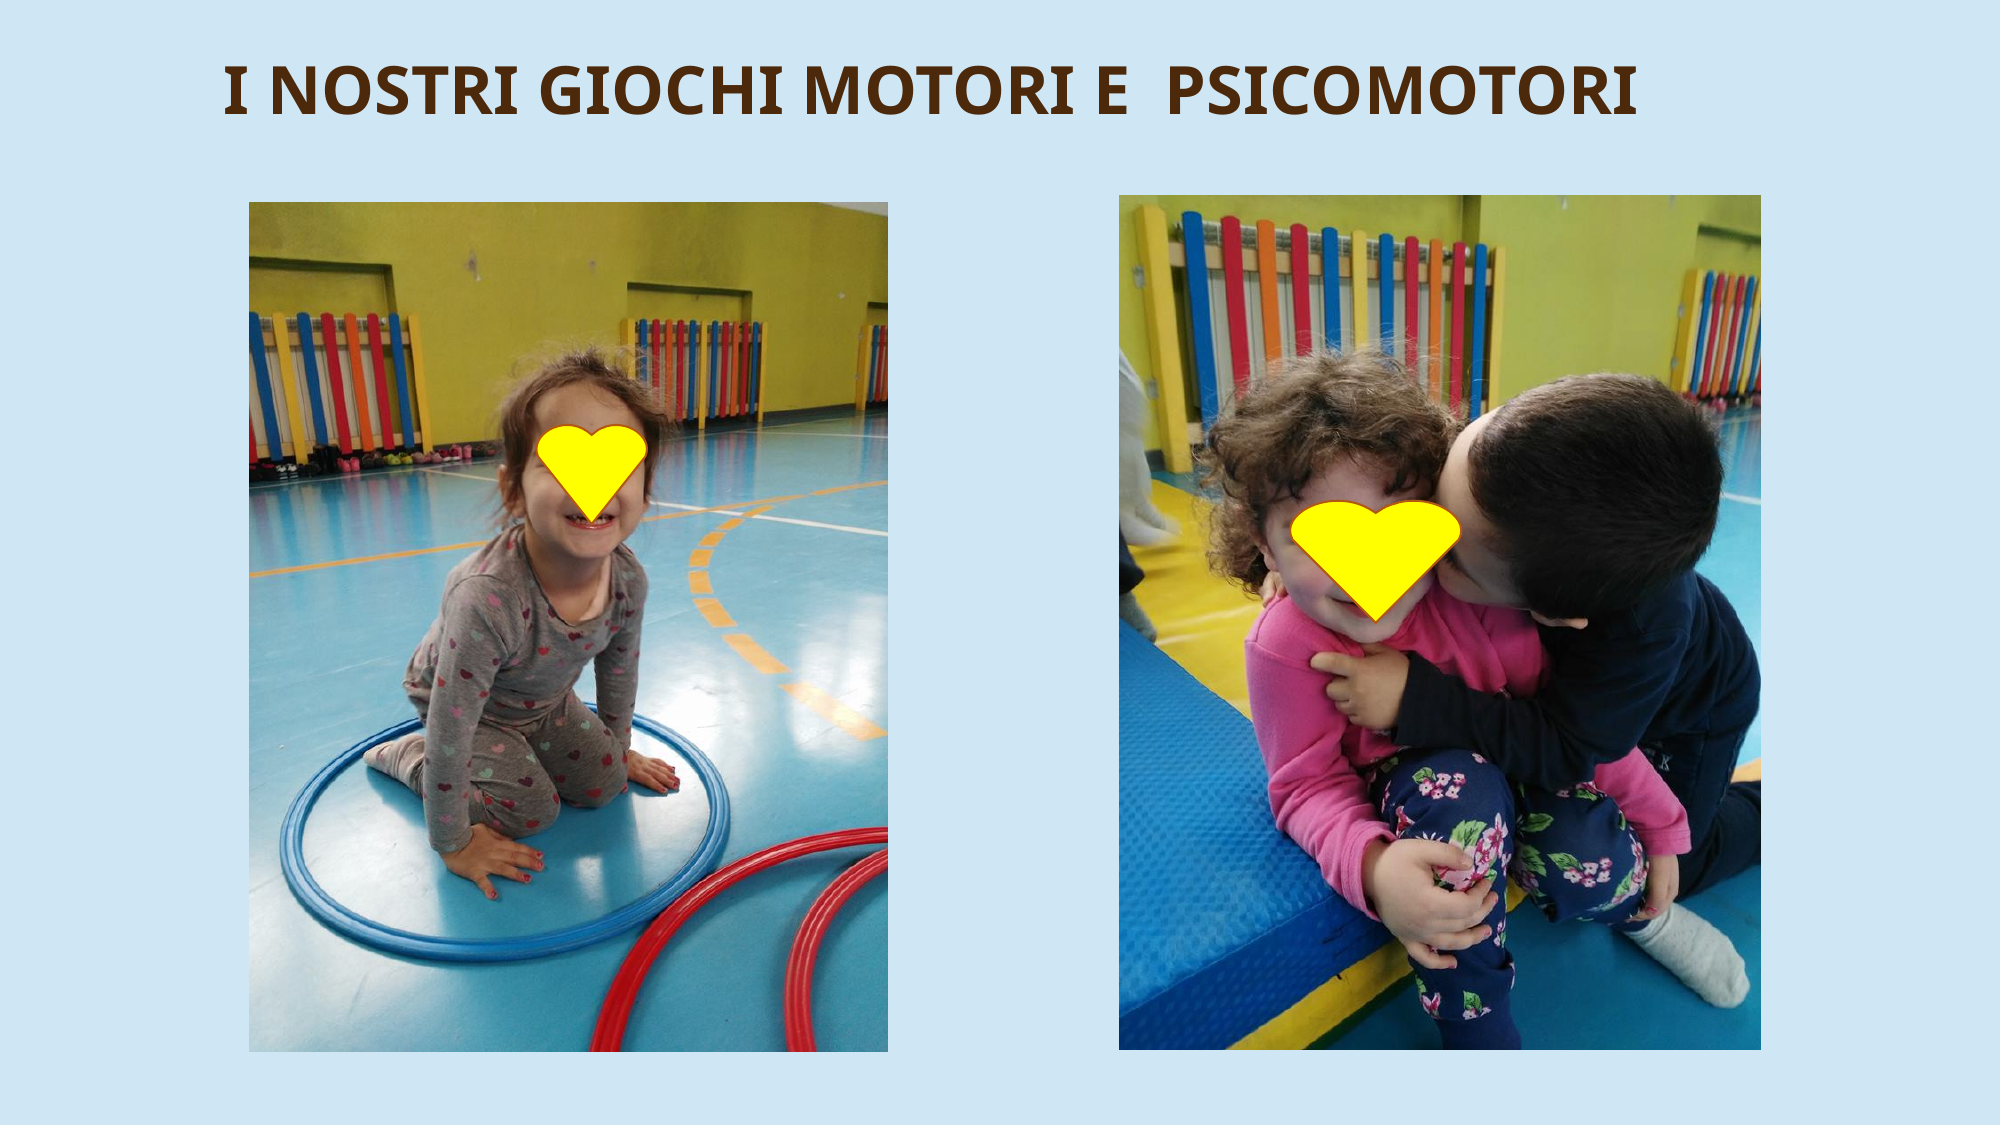

# I NOSTRI GIOCHI MOTORI E PSICOMOTORI